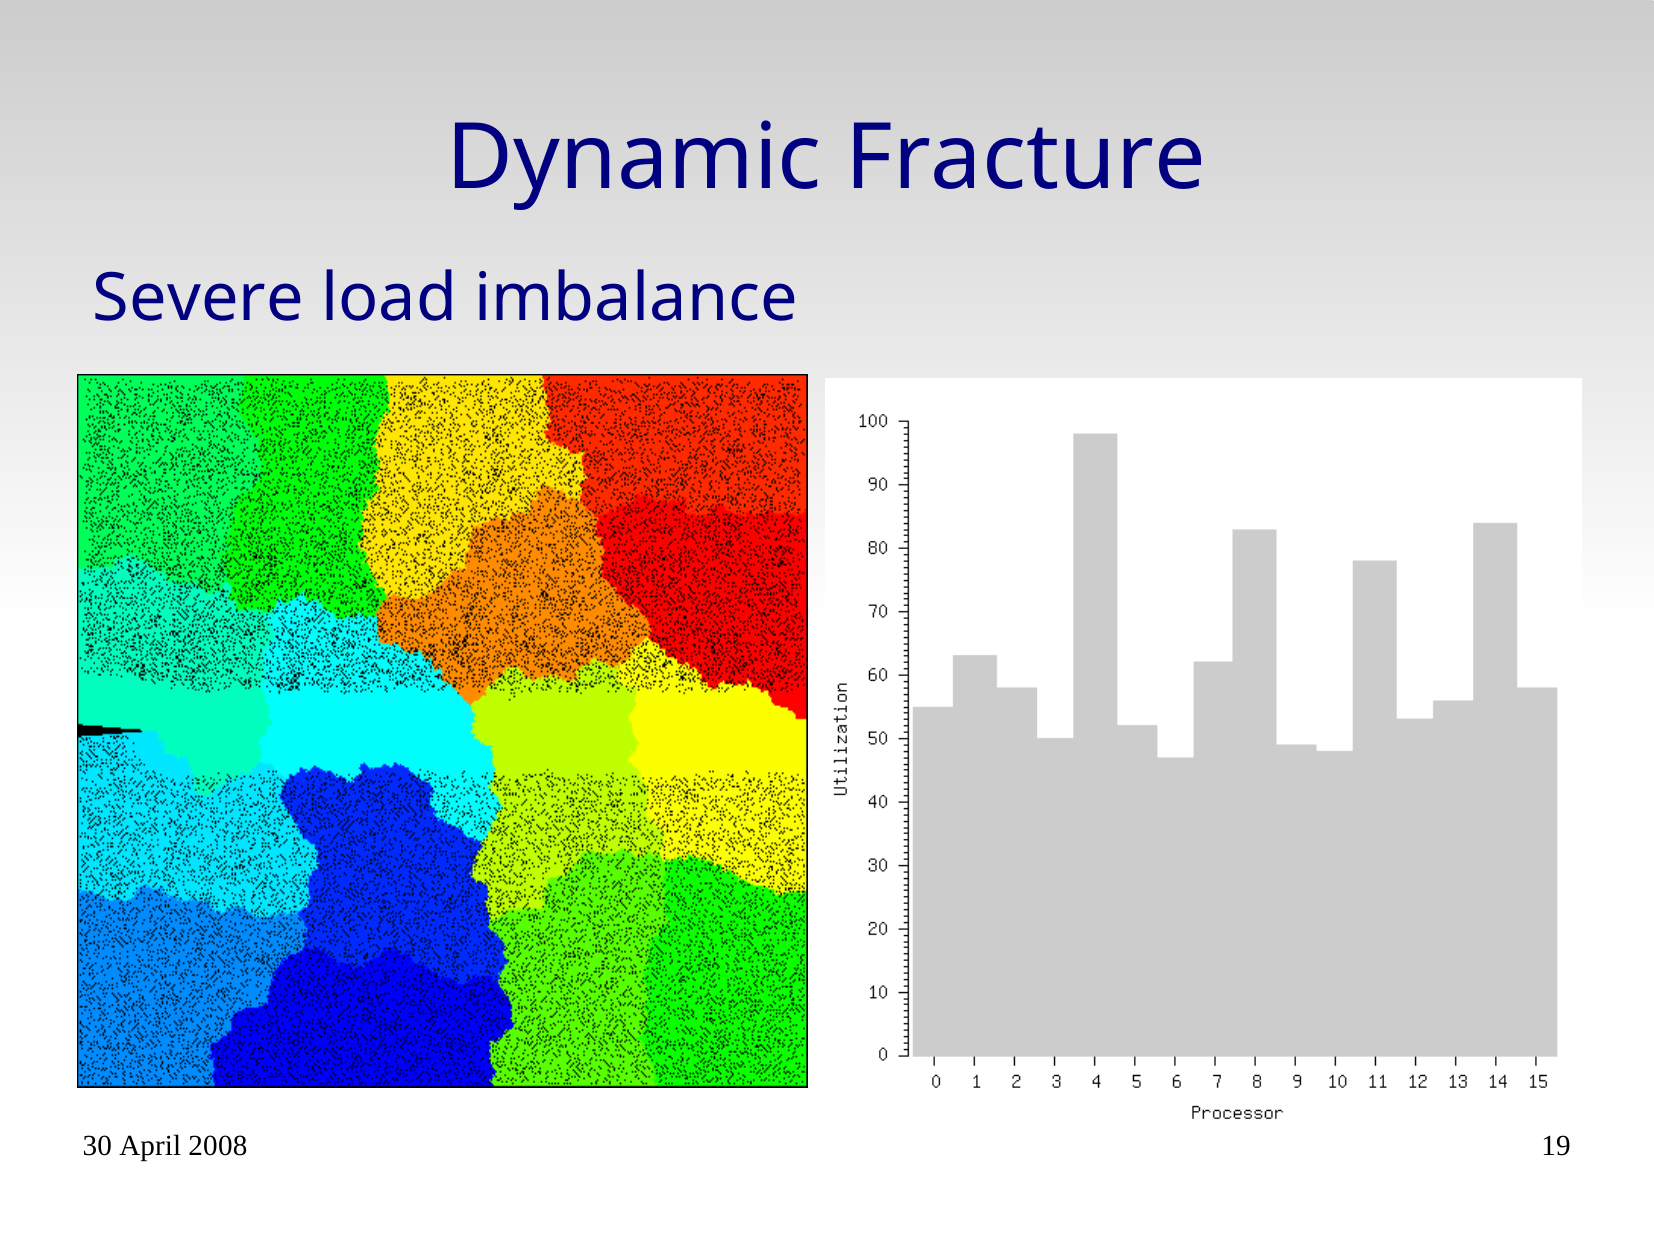

# Dynamic Fracture
Severe load imbalance
30 April 2008
19